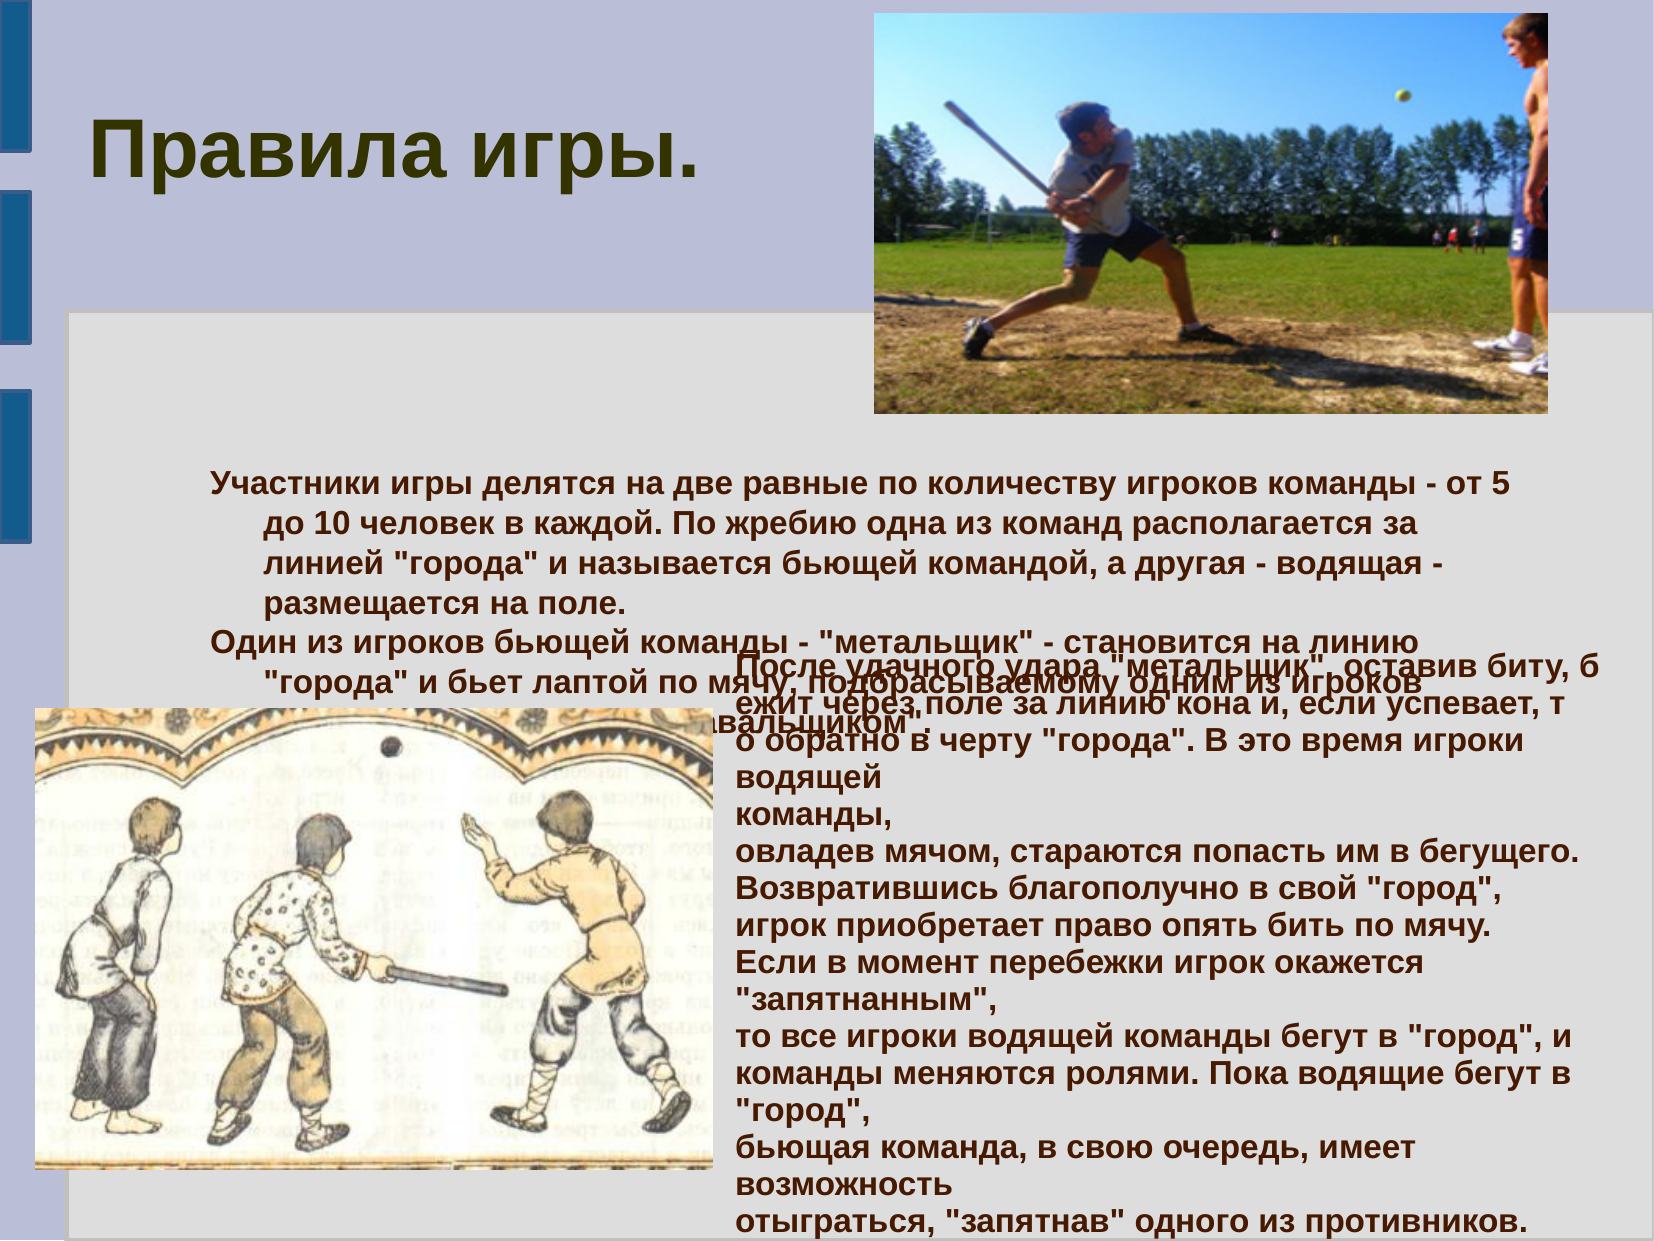

# Участники игры делятся на две равные по количеству игроков команды - от 5 до 10 человек в каждой. По жребию одна из команд располагается за линией "города" и называется бьющей командой, а другая - водящая - размещается на поле.
Один из игроков бьющей команды - "метальщик" - становится на линию "города" и бьет лаптой по мячу, подбрасываемому одним из игроков водящей команды — "подавальщиком".
Правила игры.
После удачного удара "метальщик", оставив биту, б
ежит через поле за линию кона и, если успевает, т
о обратно в черту "города". В это время игроки водящей
команды,
овладев мячом, стараются попасть им в бегущего.
Возвратившись благополучно в свой "город",
игрок приобретает право опять бить по мячу.
Если в момент перебежки игрок окажется "запятнанным",
то все игроки водящей команды бегут в "город", и
команды меняются ролями. Пока водящие бегут в "город",
бьющая команда, в свою очередь, имеет возможность
отыграться, "запятнав" одного из противников.
Победителем считается команда, набравшая большее
количество очков.